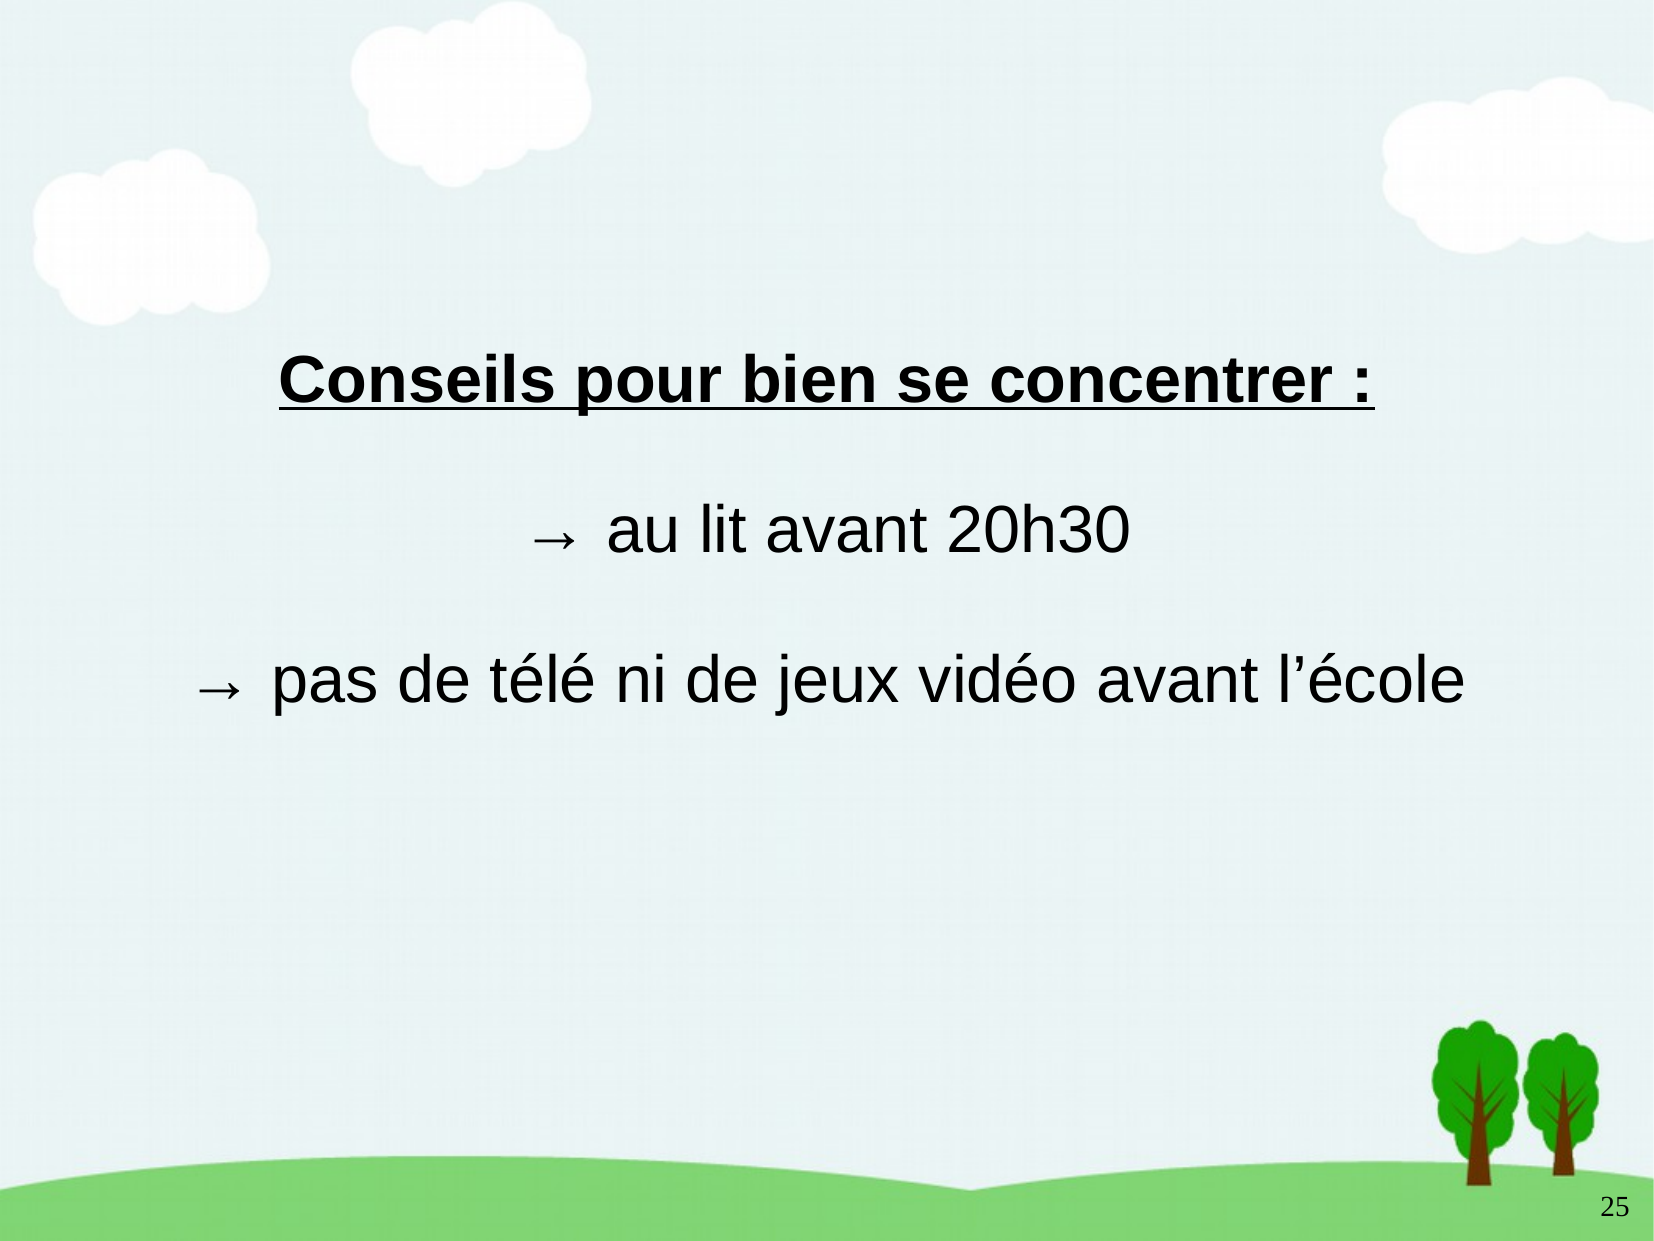

# Conseils pour bien se concentrer :
→ au lit avant 20h30
→ pas de télé ni de jeux vidéo avant l’école
25